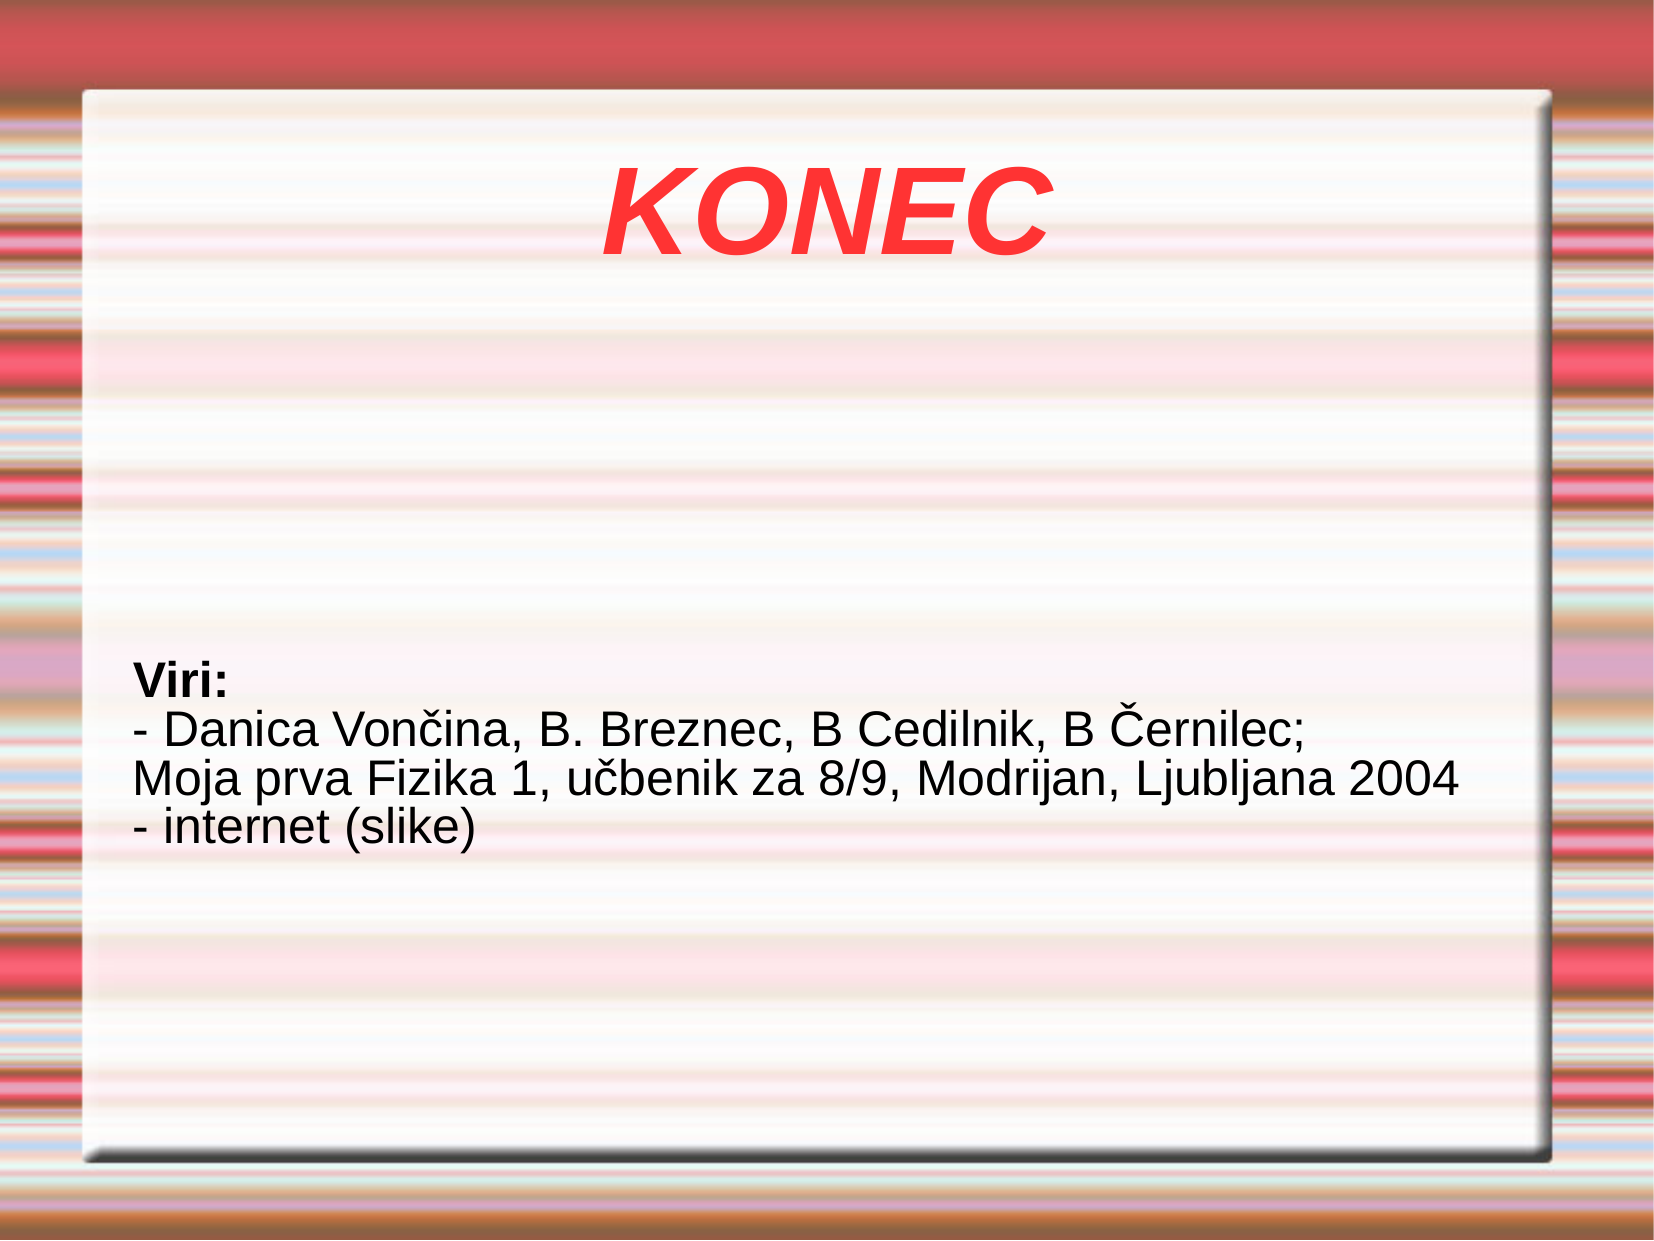

# KONEC
Viri:
- Danica Vončina, B. Breznec, B Cedilnik, B Černilec;
Moja prva Fizika 1, učbenik za 8/9, Modrijan, Ljubljana 2004
- internet (slike)